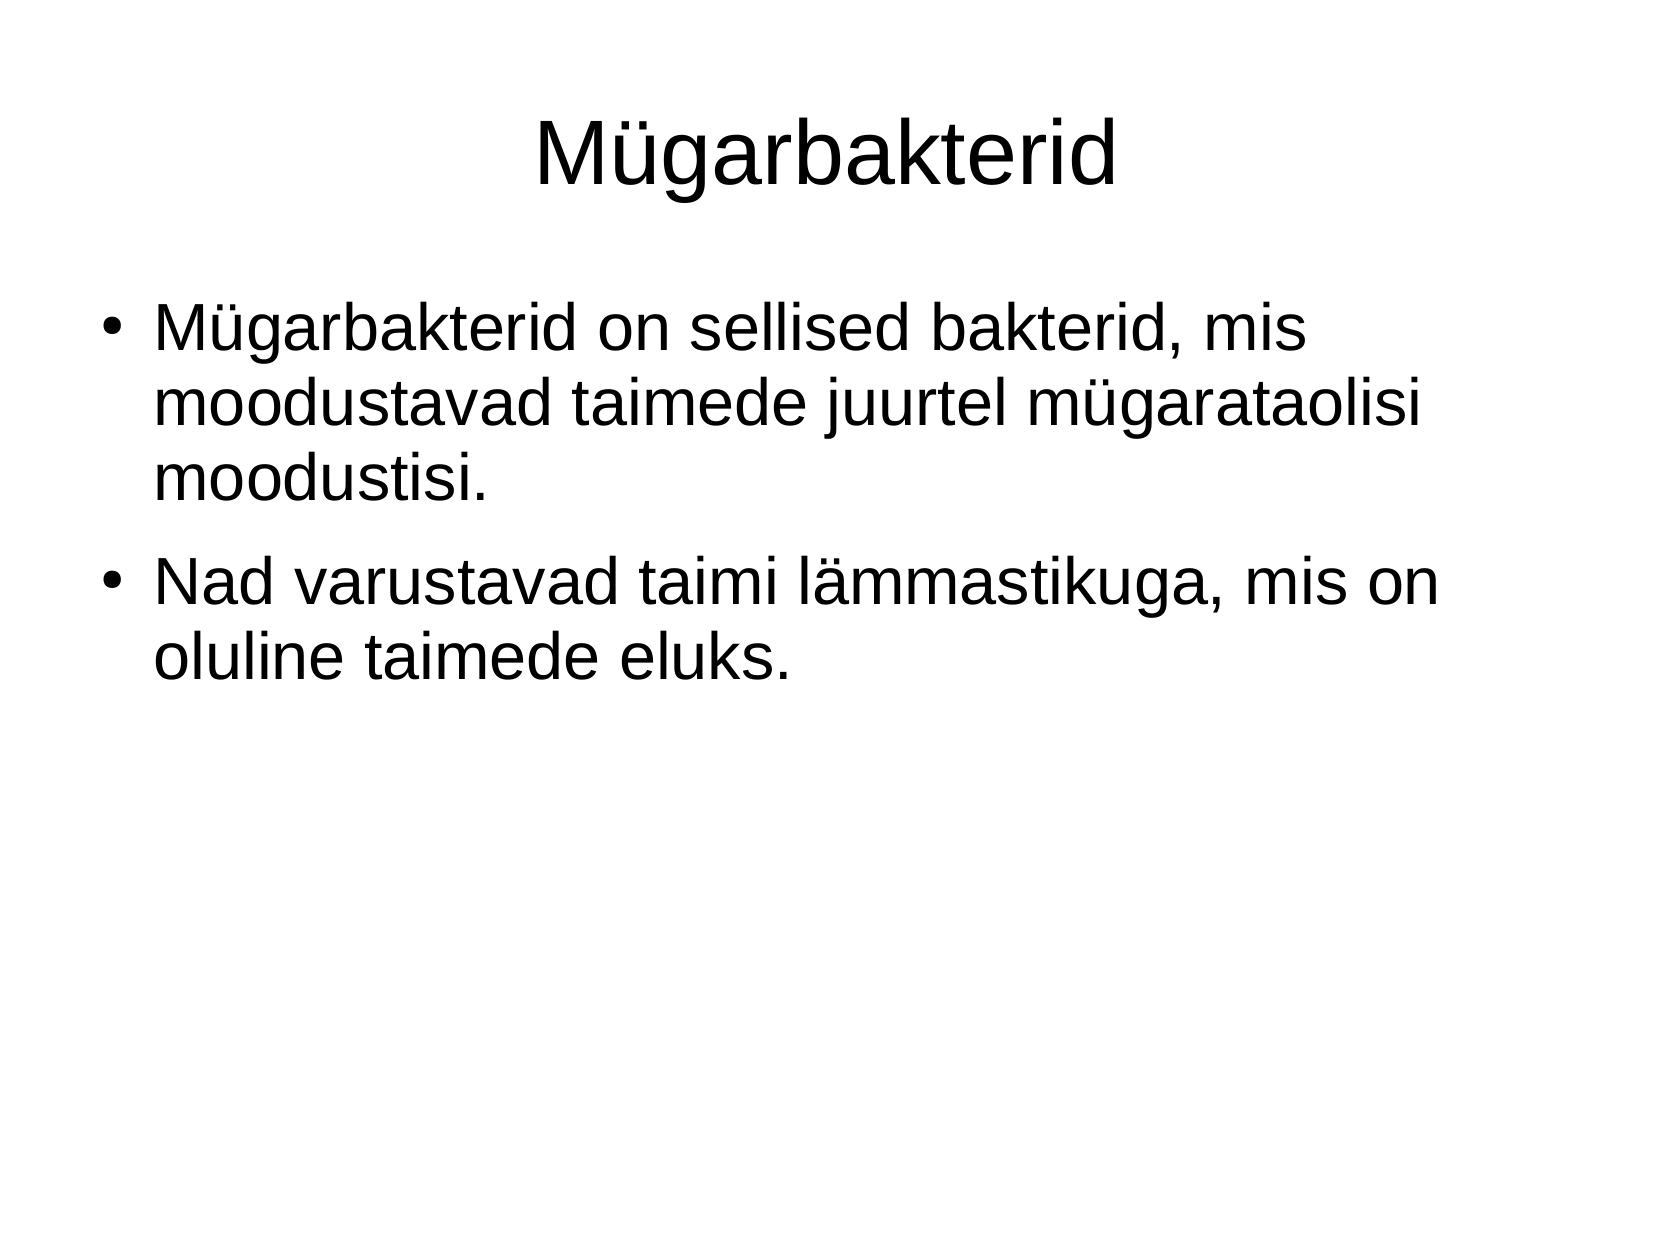

# Mügarbakterid
Mügarbakterid on sellised bakterid, mis moodustavad taimede juurtel mügarataolisi moodustisi.
Nad varustavad taimi lämmastikuga, mis on oluline taimede eluks.